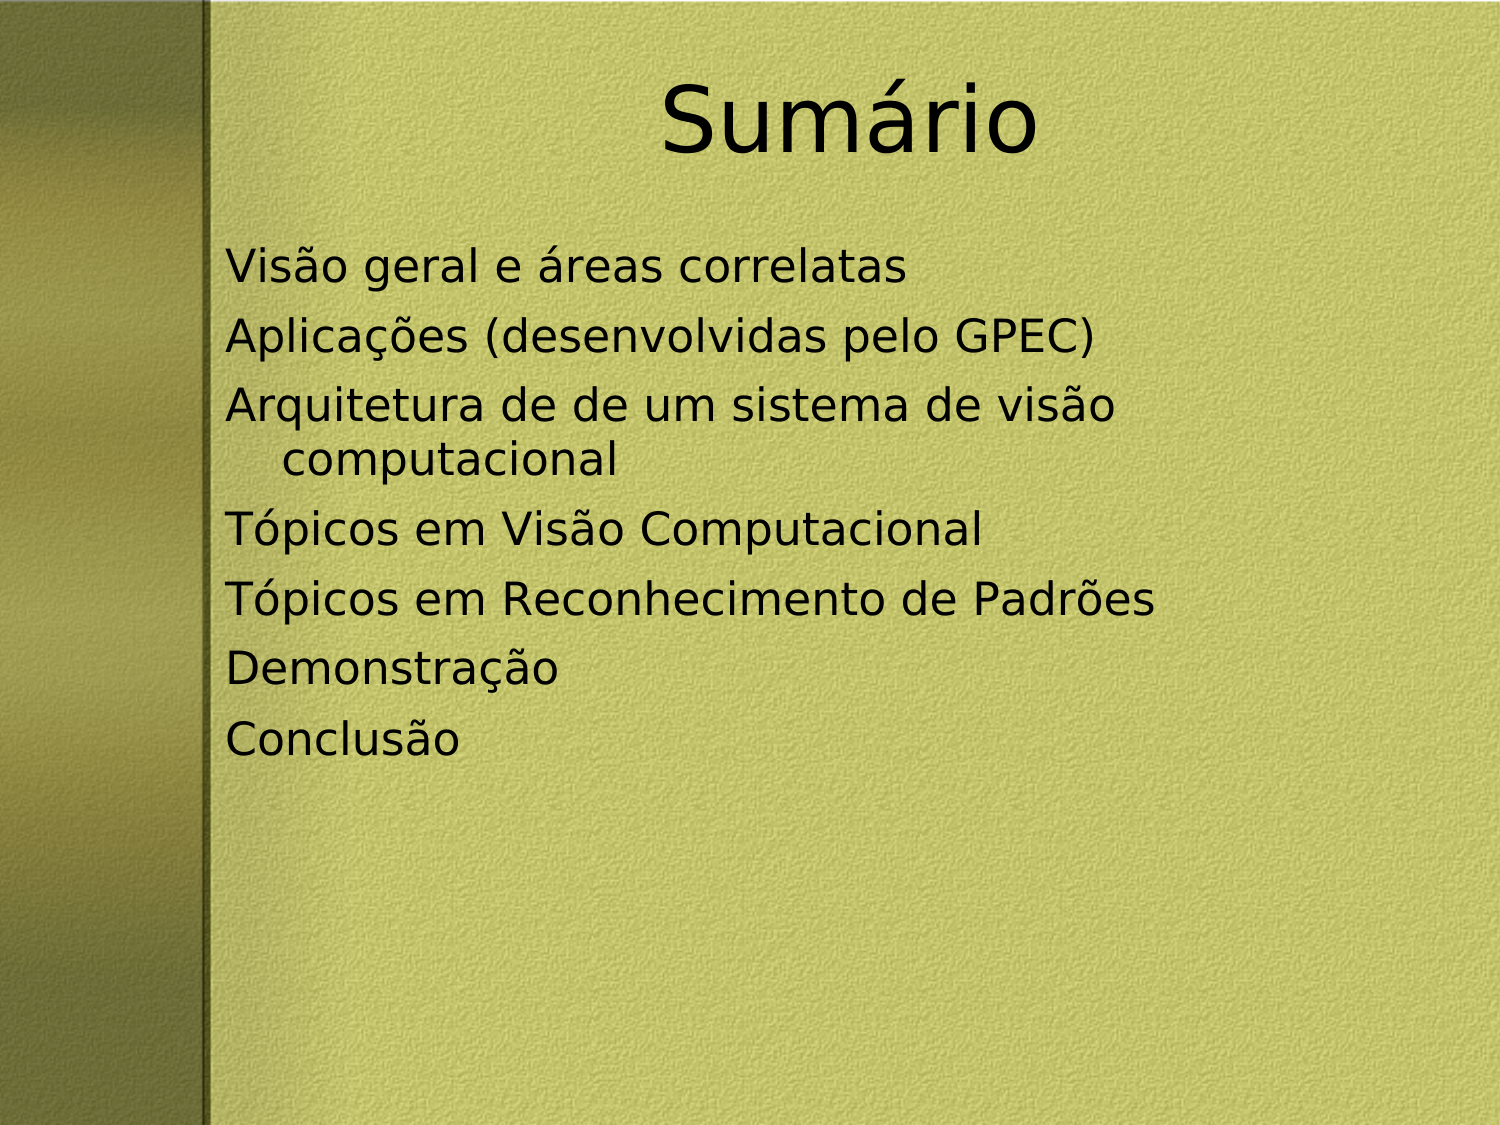

# Sumário
Visão geral e áreas correlatas
Aplicações (desenvolvidas pelo GPEC)
Arquitetura de de um sistema de visão computacional
Tópicos em Visão Computacional
Tópicos em Reconhecimento de Padrões
Demonstração
Conclusão